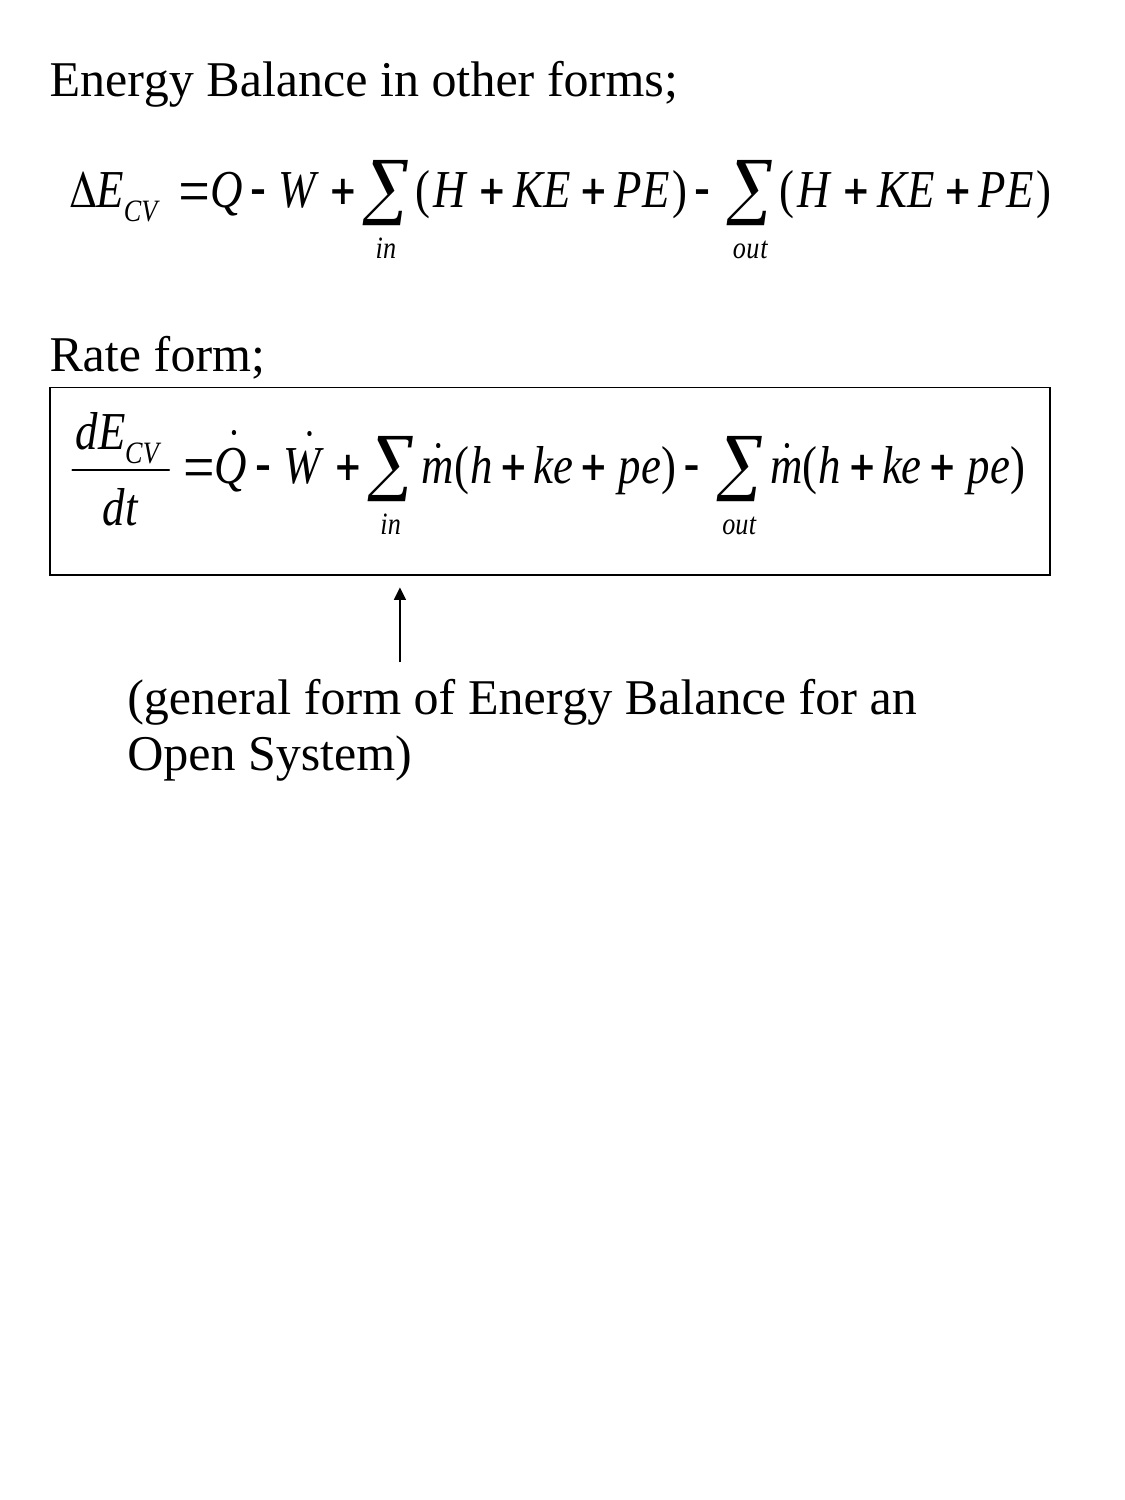

Energy Balance in other forms;
Rate form;
(general form of Energy Balance for an Open System)